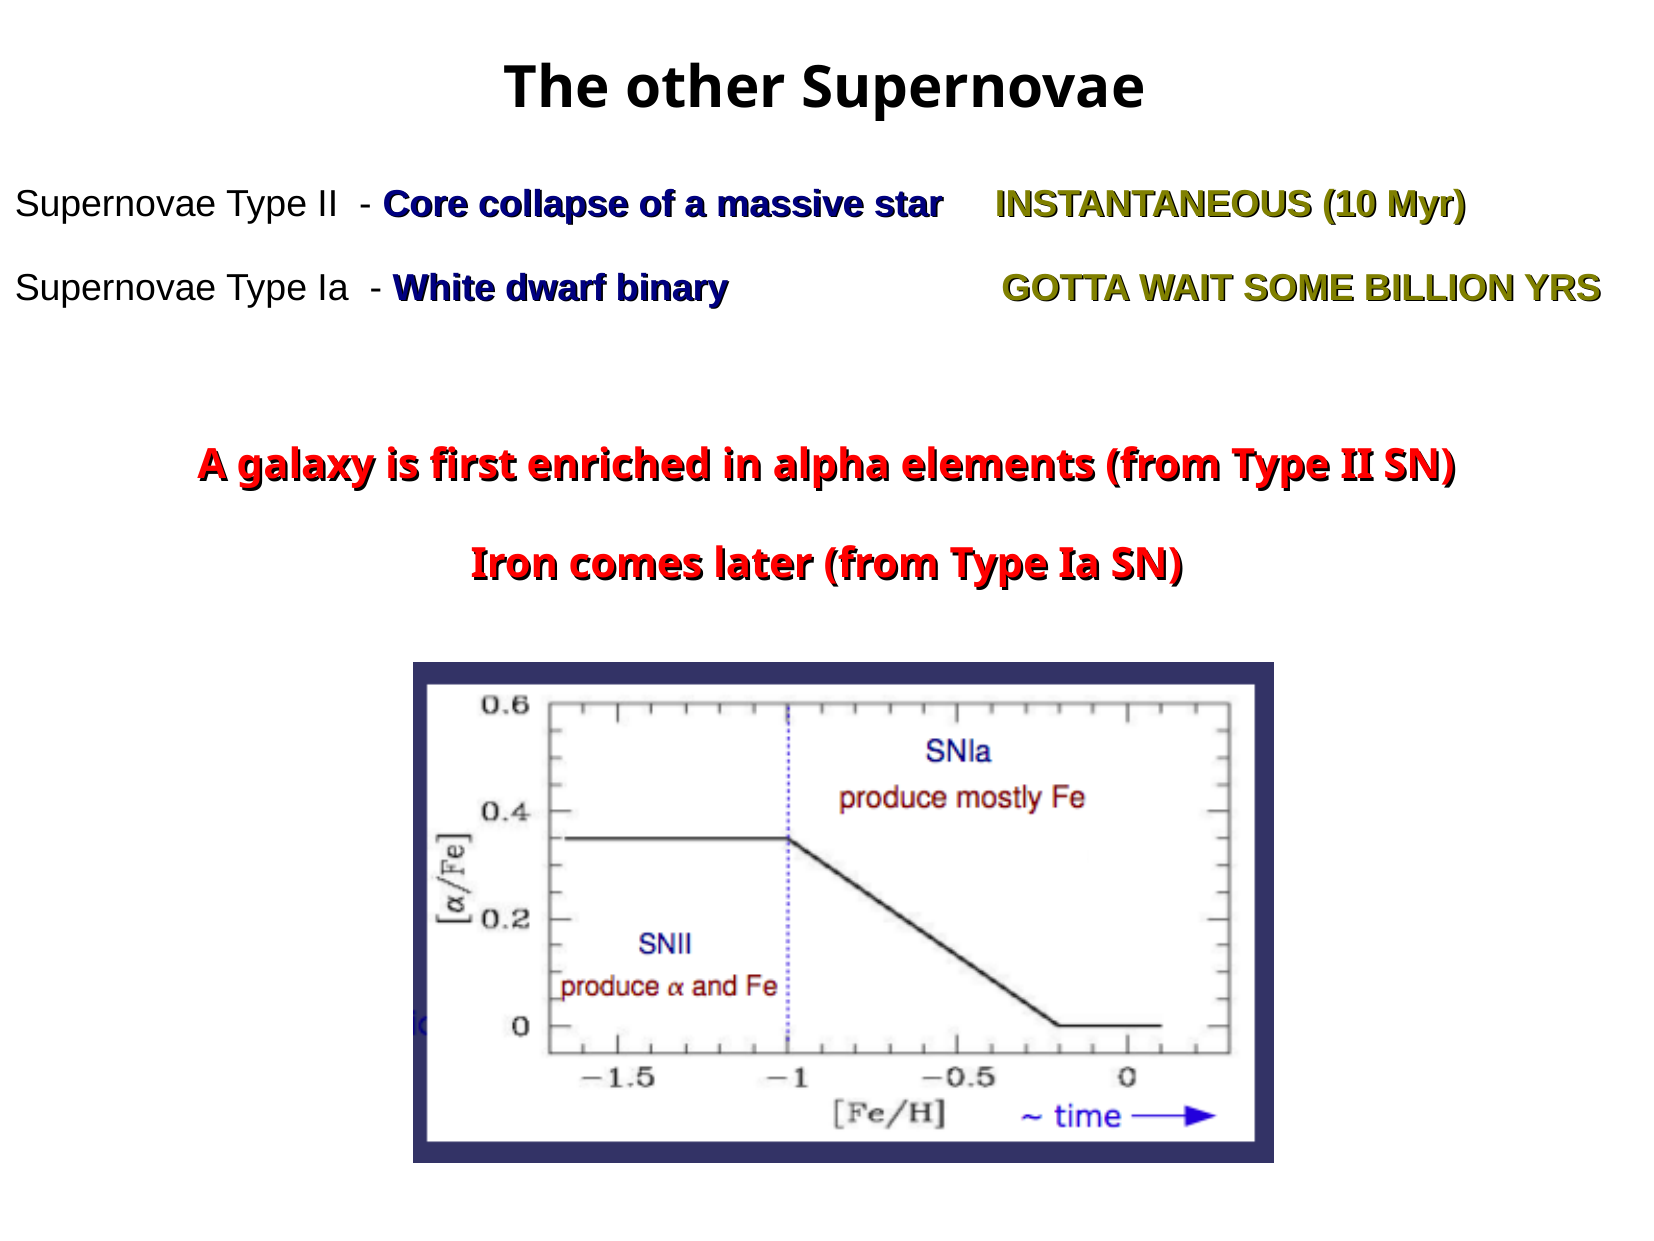

The other Supernovae
Supernovae Type II - Core collapse of a massive star INSTANTANEOUS (10 Myr)
Supernovae Type Ia - White dwarf binary GOTTA WAIT SOME BILLION YRS
A galaxy is first enriched in alpha elements (from Type II SN)
Iron comes later (from Type Ia SN)